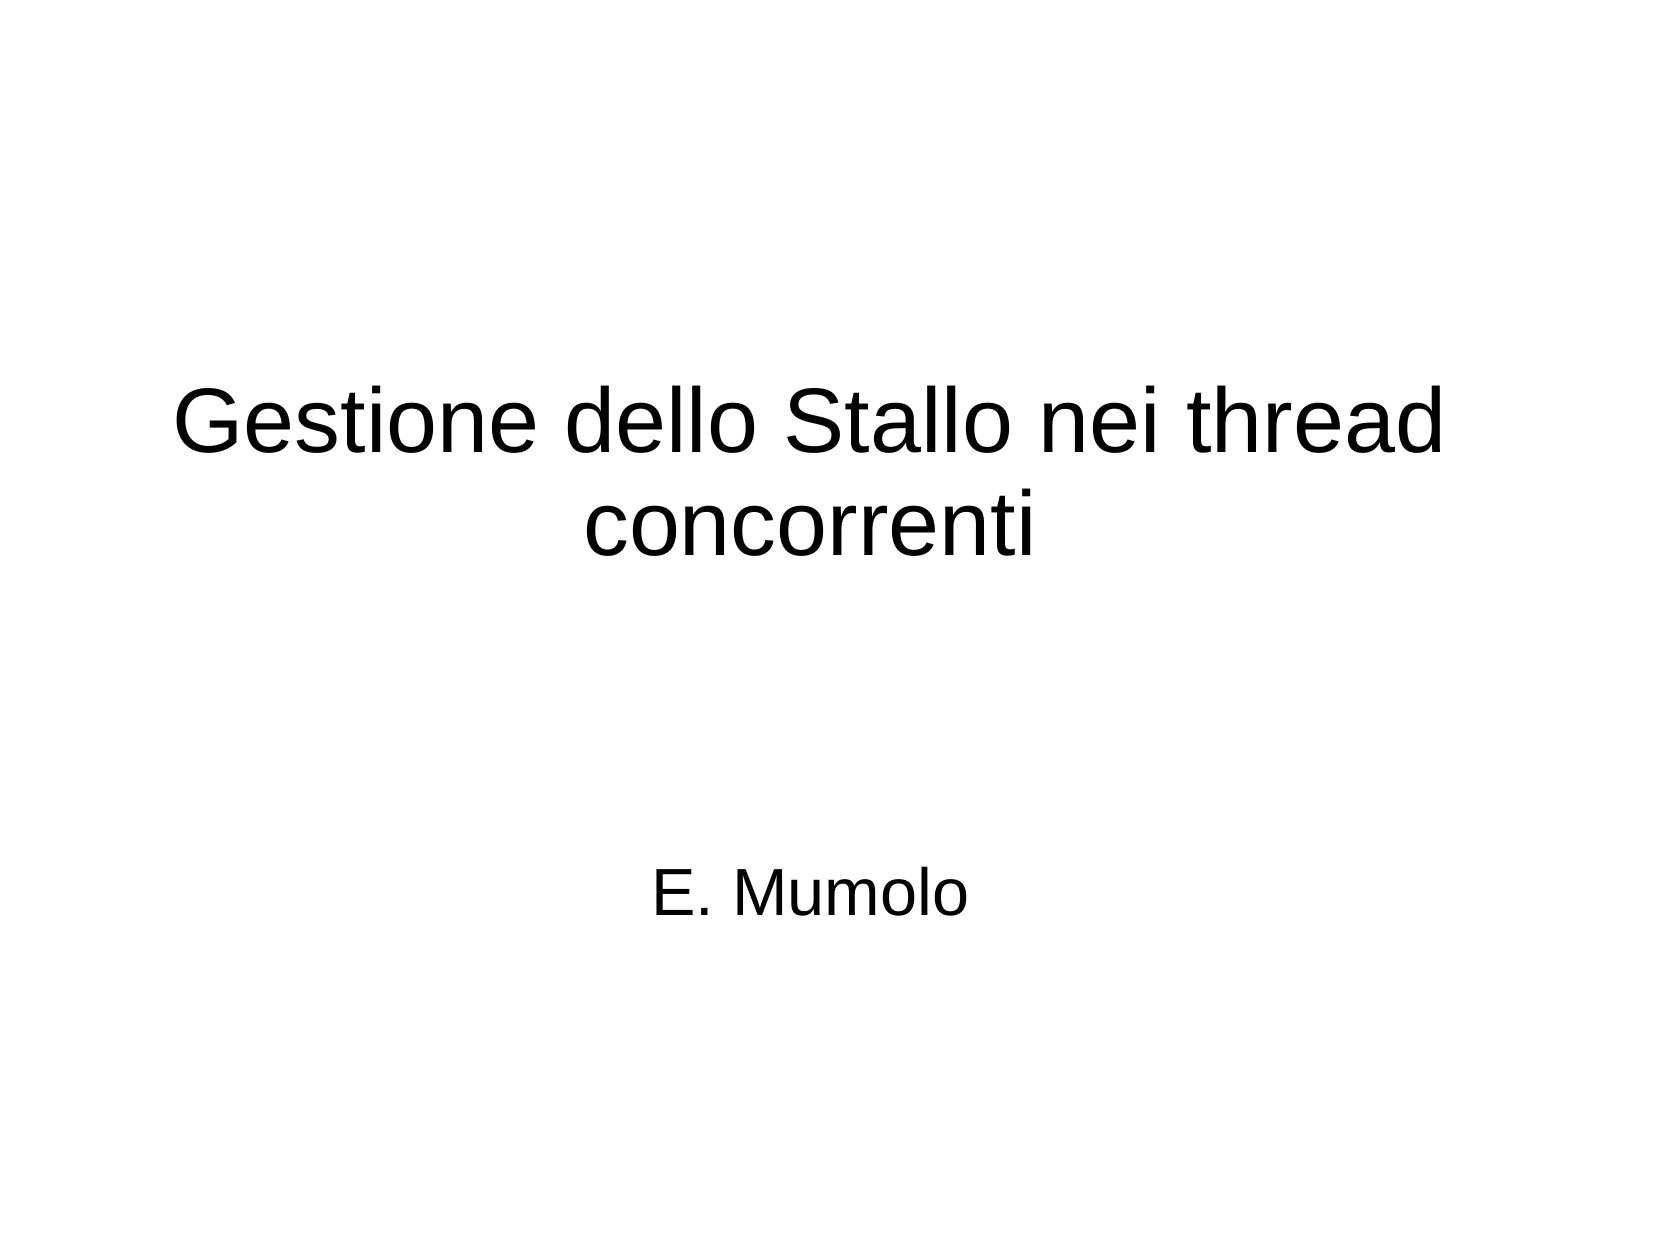

# Gestione dello Stallo nei thread concorrenti
E. Mumolo